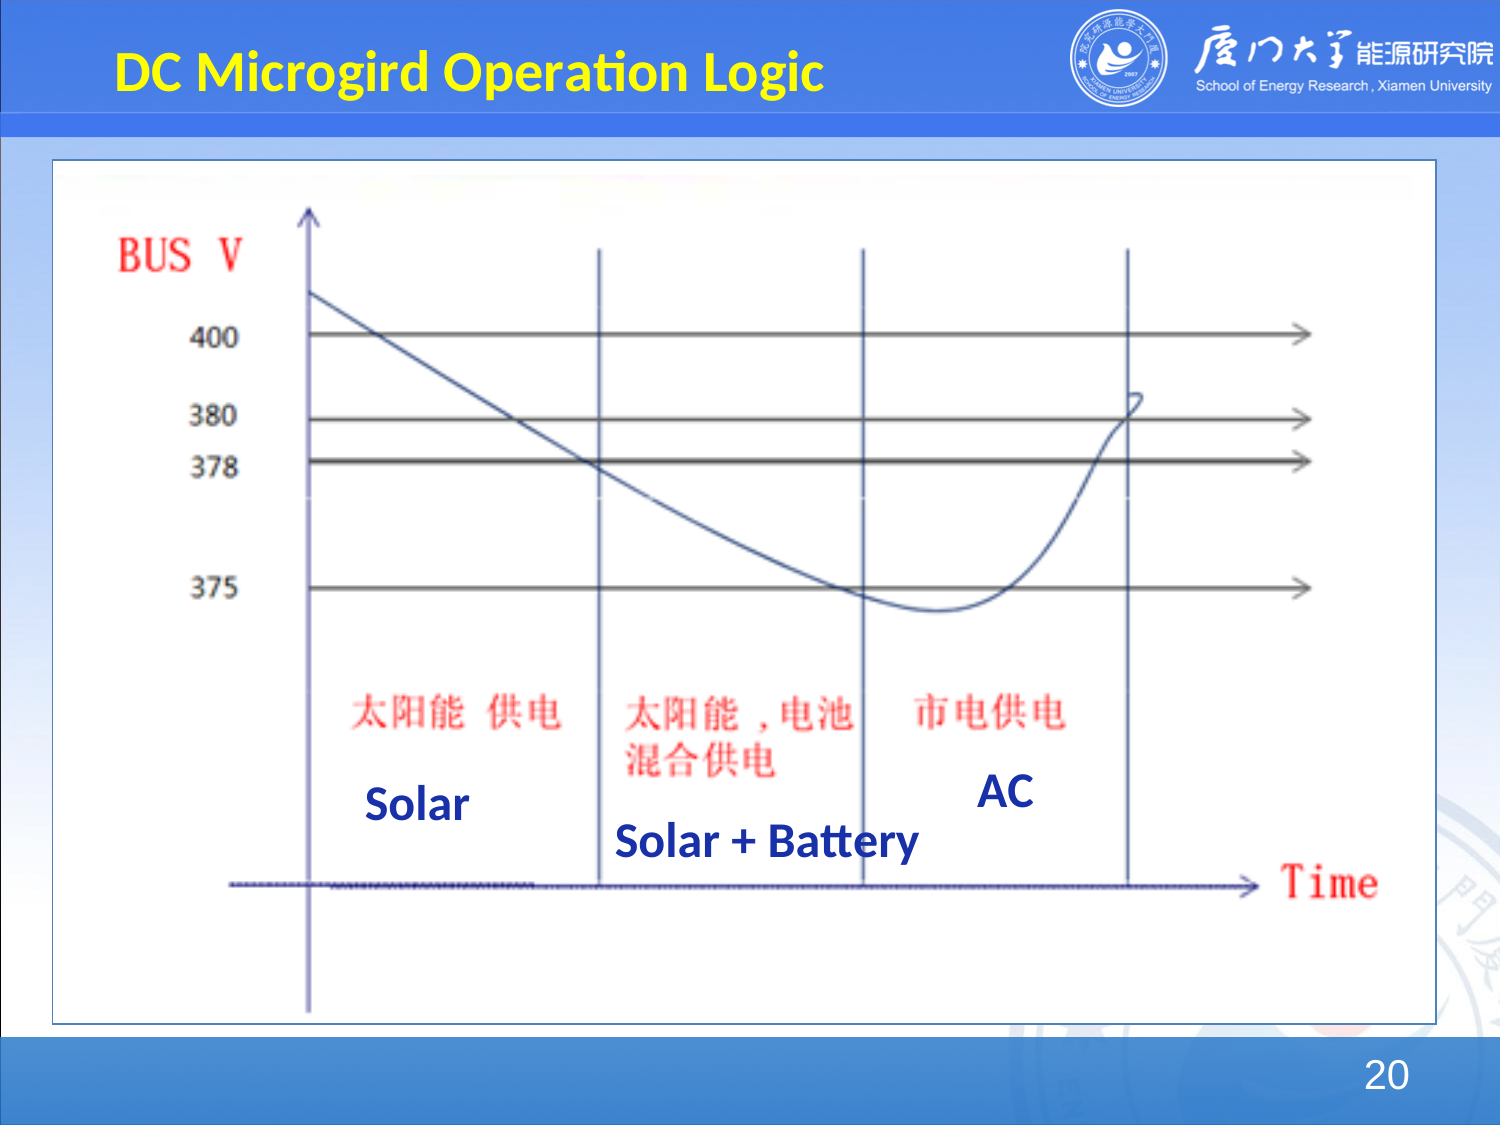

DC Microgird Operation Logic
AC
Solar
Solar + Battery